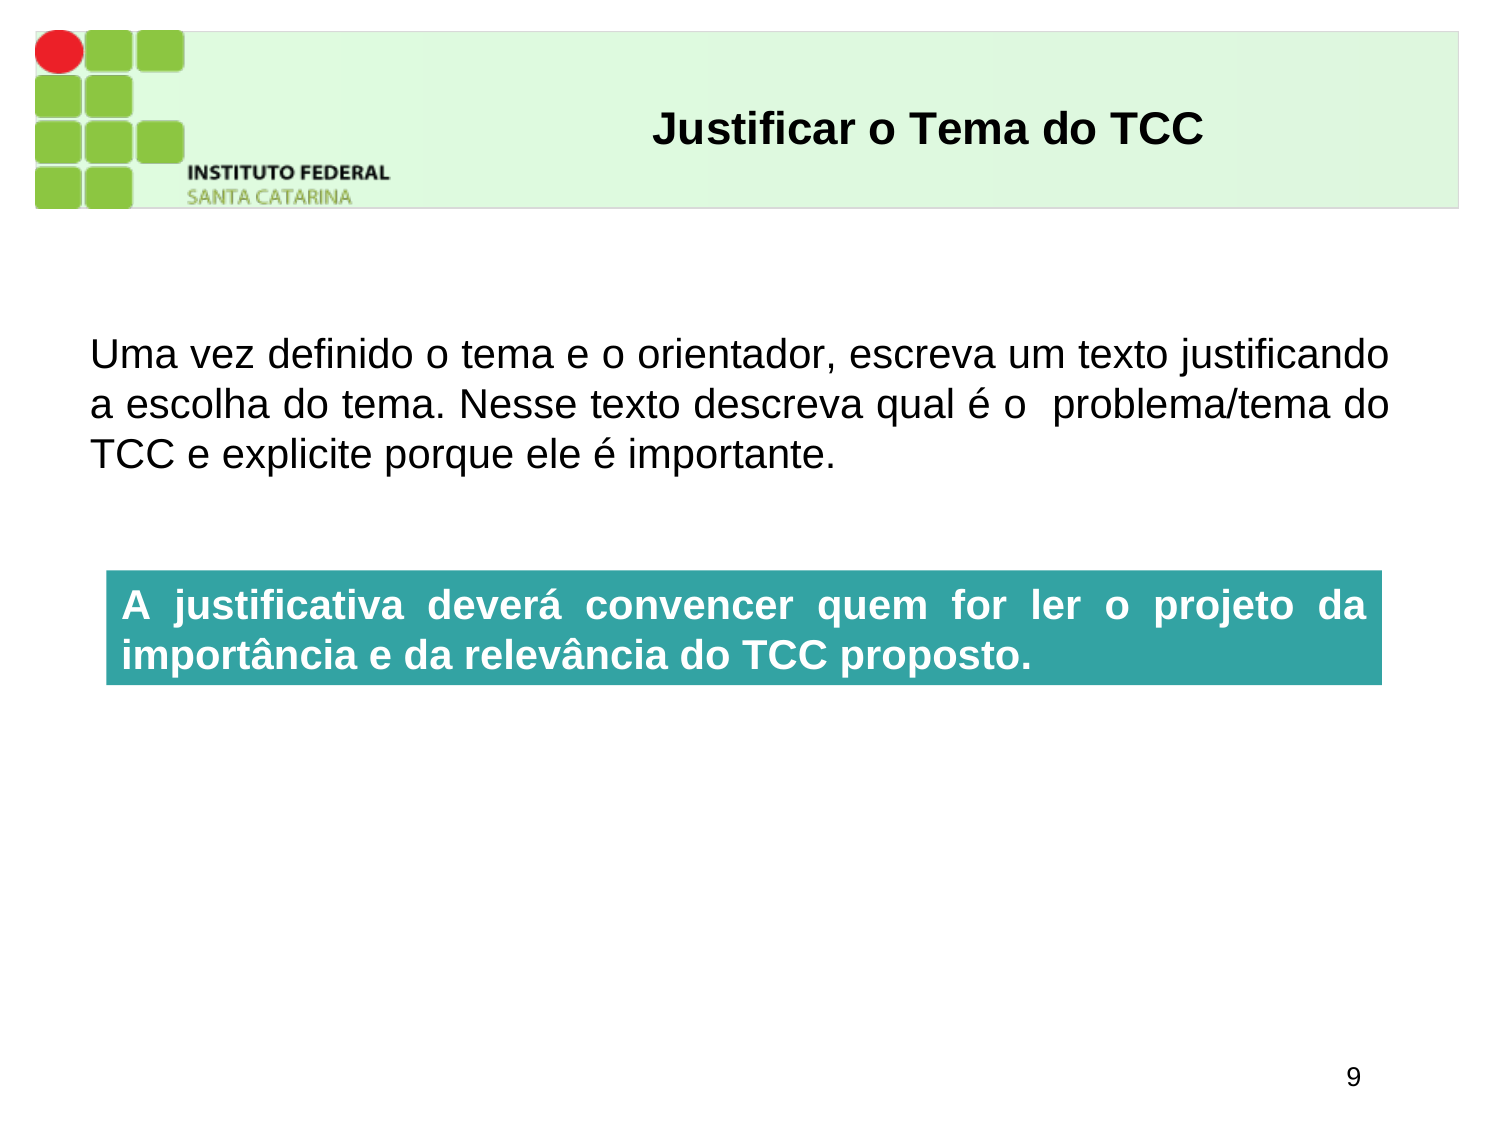

# Justificar o Tema do TCC
Uma vez definido o tema e o orientador, escreva um texto justificando a escolha do tema. Nesse texto descreva qual é o problema/tema do TCC e explicite porque ele é importante.
A justificativa deverá convencer quem for ler o projeto da importância e da relevância do TCC proposto.
9